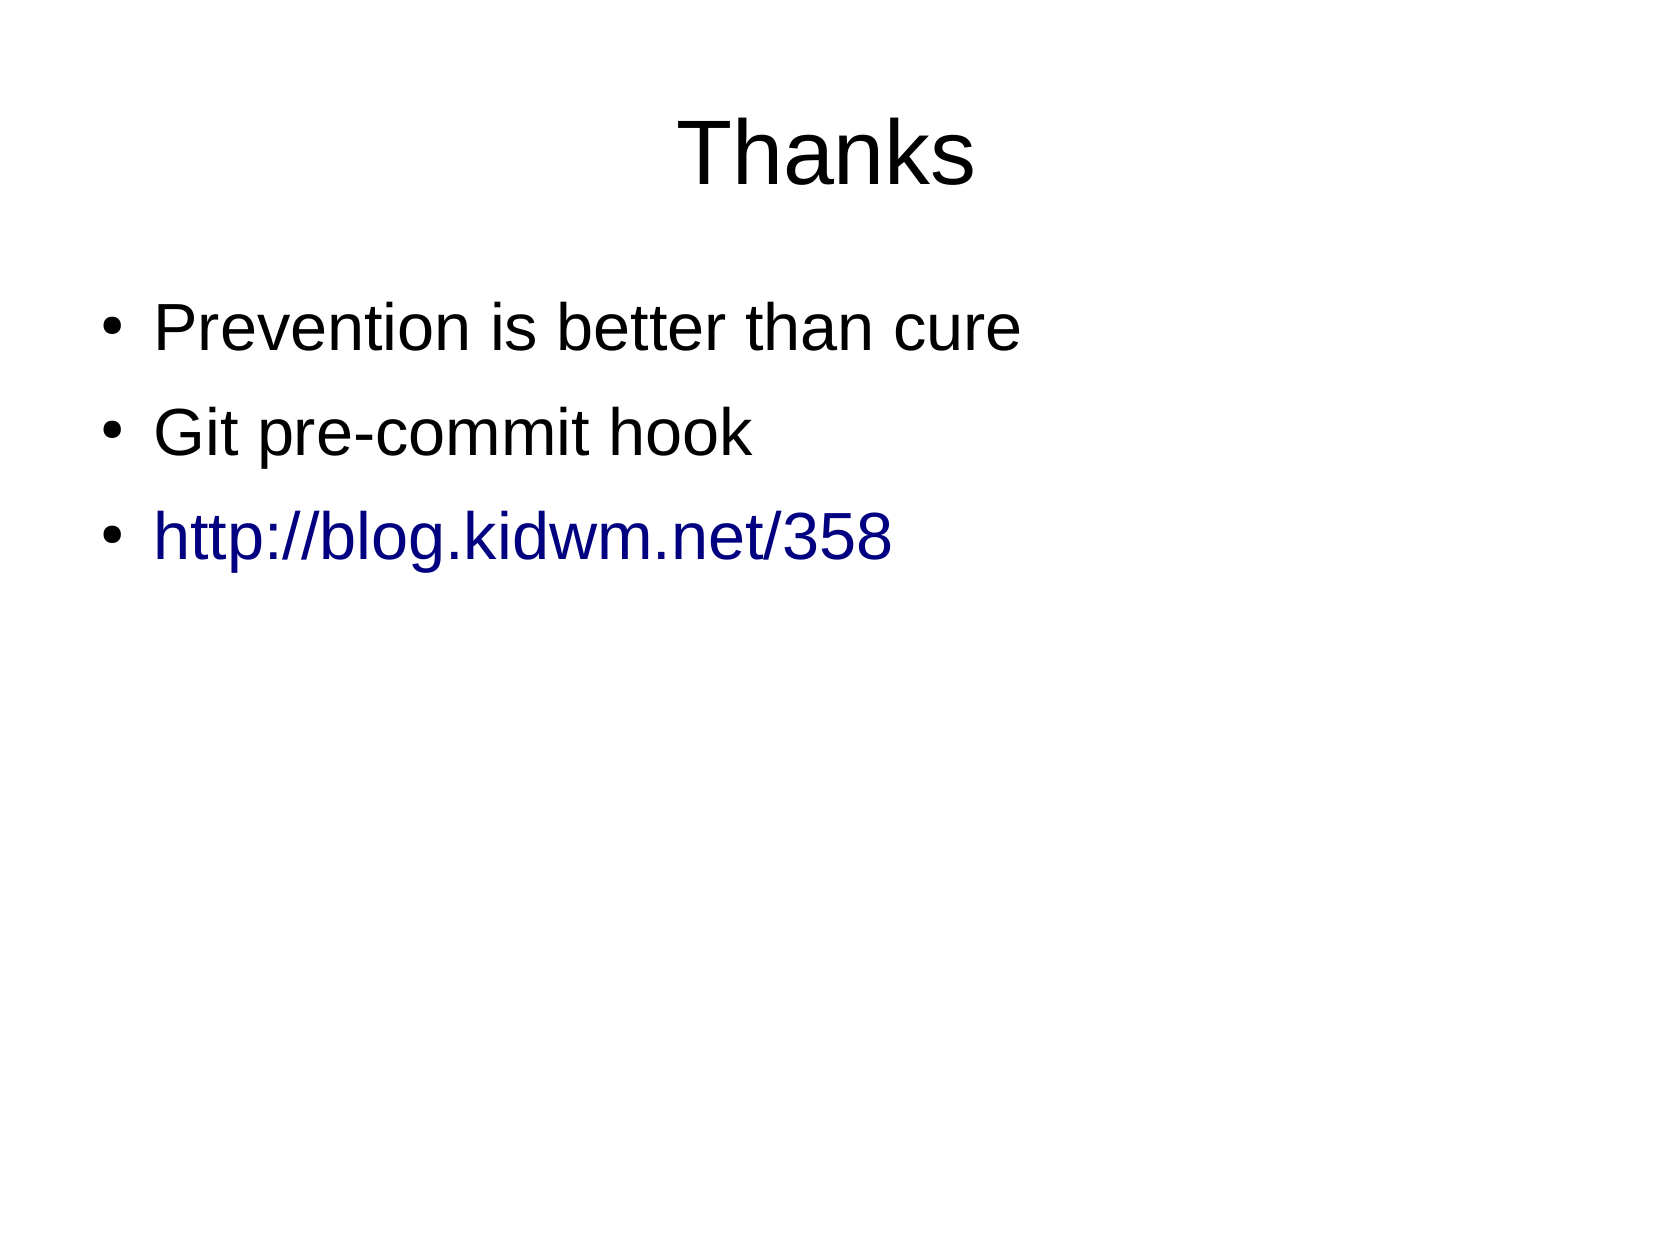

# Thanks
Prevention is better than cure
Git pre-commit hook
http://blog.kidwm.net/358